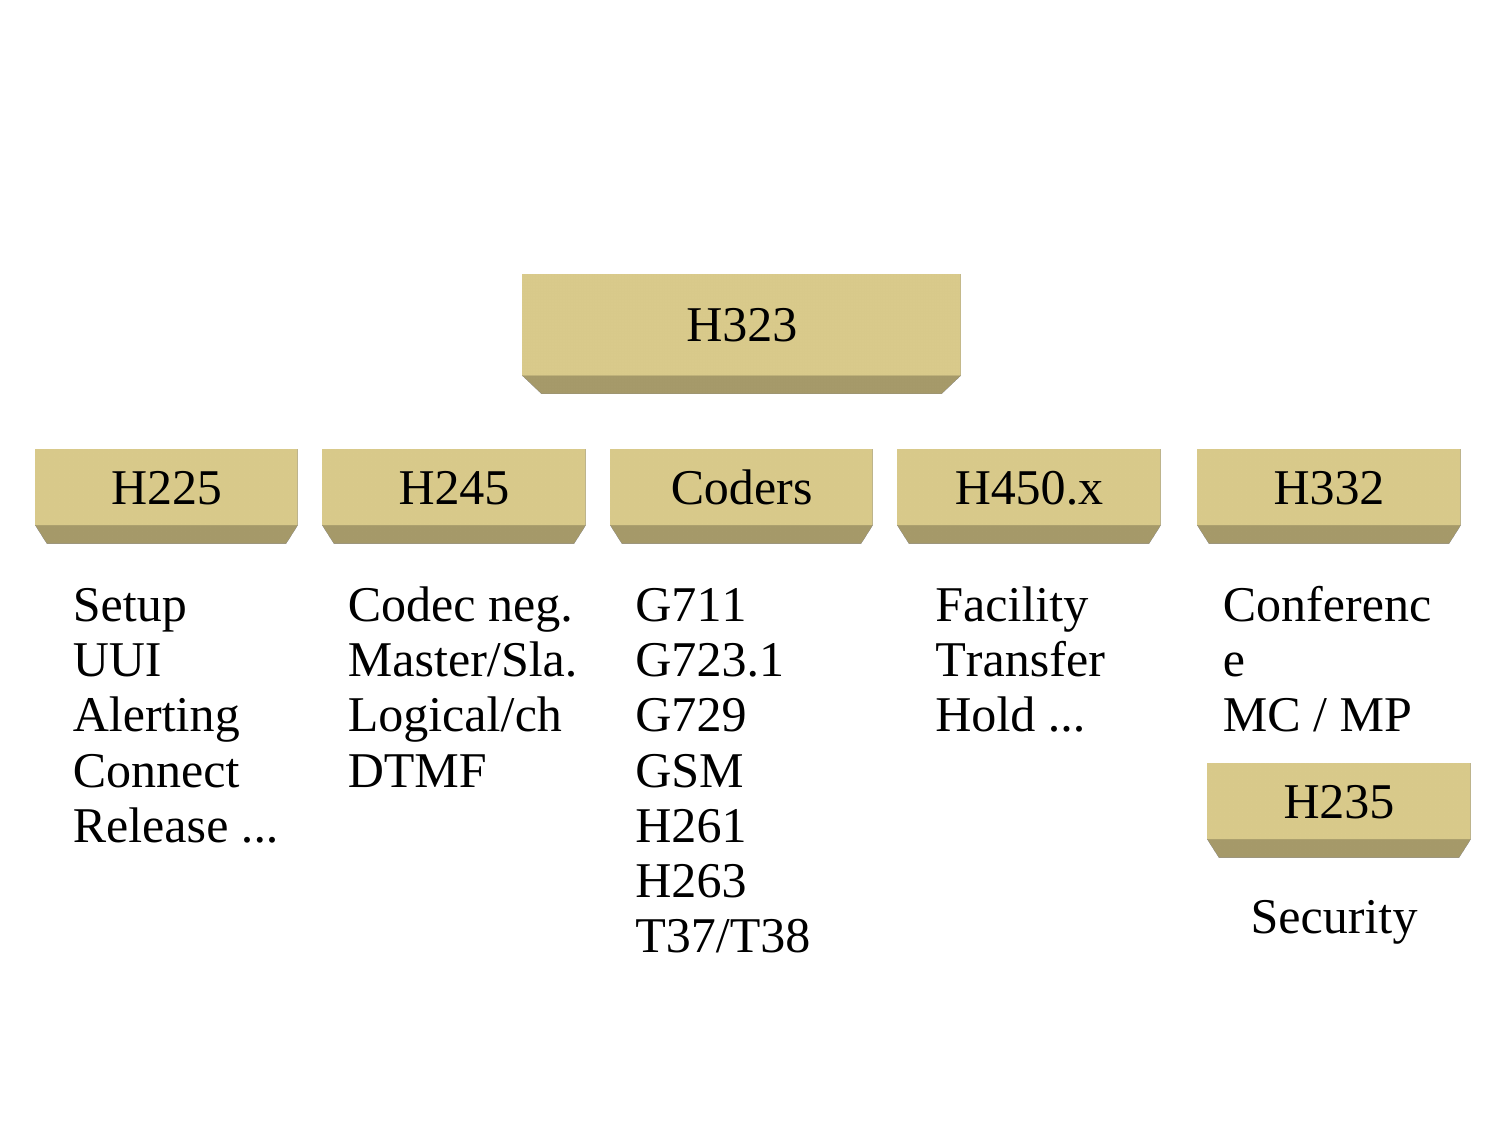

H323
H225
H245
Coders
H450.x
H332
Setup
UUI
Alerting
Connect
Release ...
Codec neg.
Master/Sla.
Logical/ch
DTMF
G711
G723.1
G729
GSM
H261
H263
T37/T38
Facility
Transfer
Hold ...
Conference
MC / MP
H235
Security